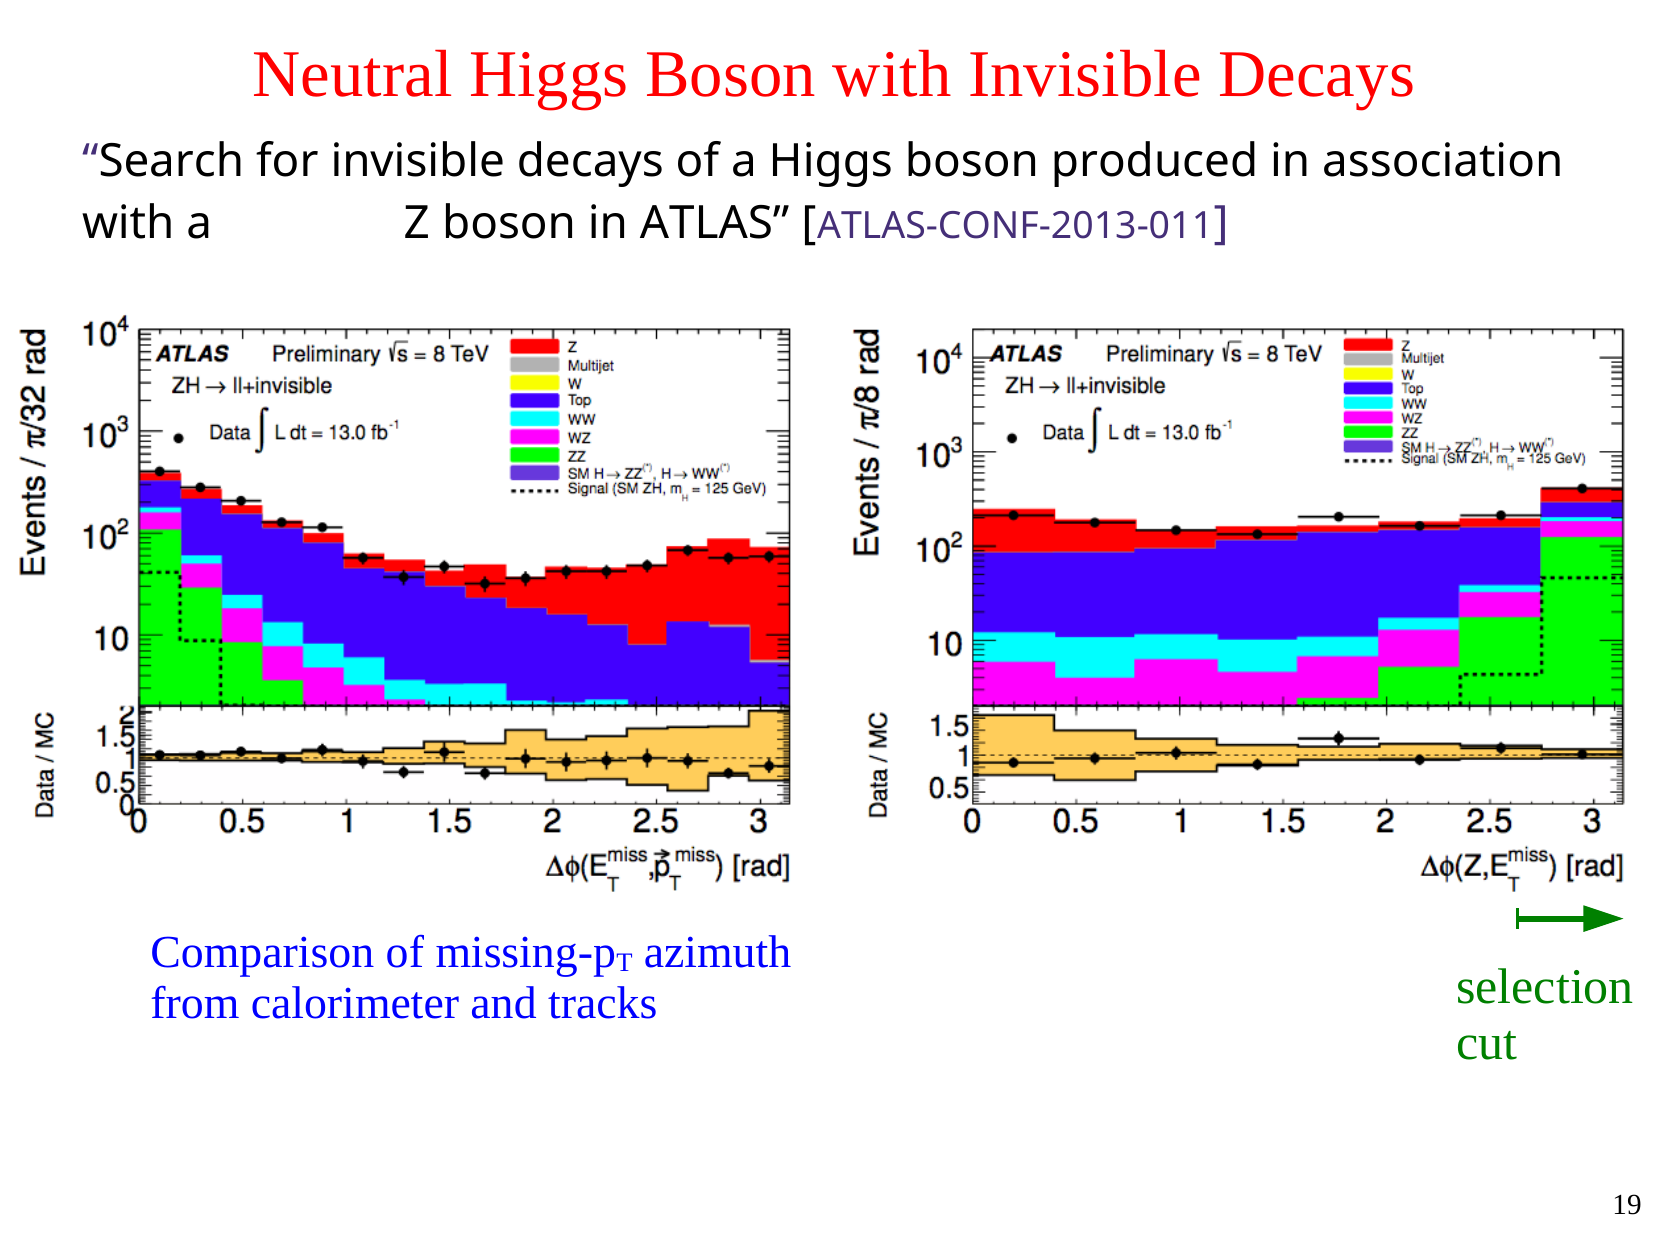

# Neutral Higgs Boson with Invisible Decays
“Search for invisible decays of a Higgs boson produced in association with a Z boson in ATLAS” [ATLAS-CONF-2013-011]
Comparison of missing-pT azimuth
from calorimeter and tracks
selection
cut
19